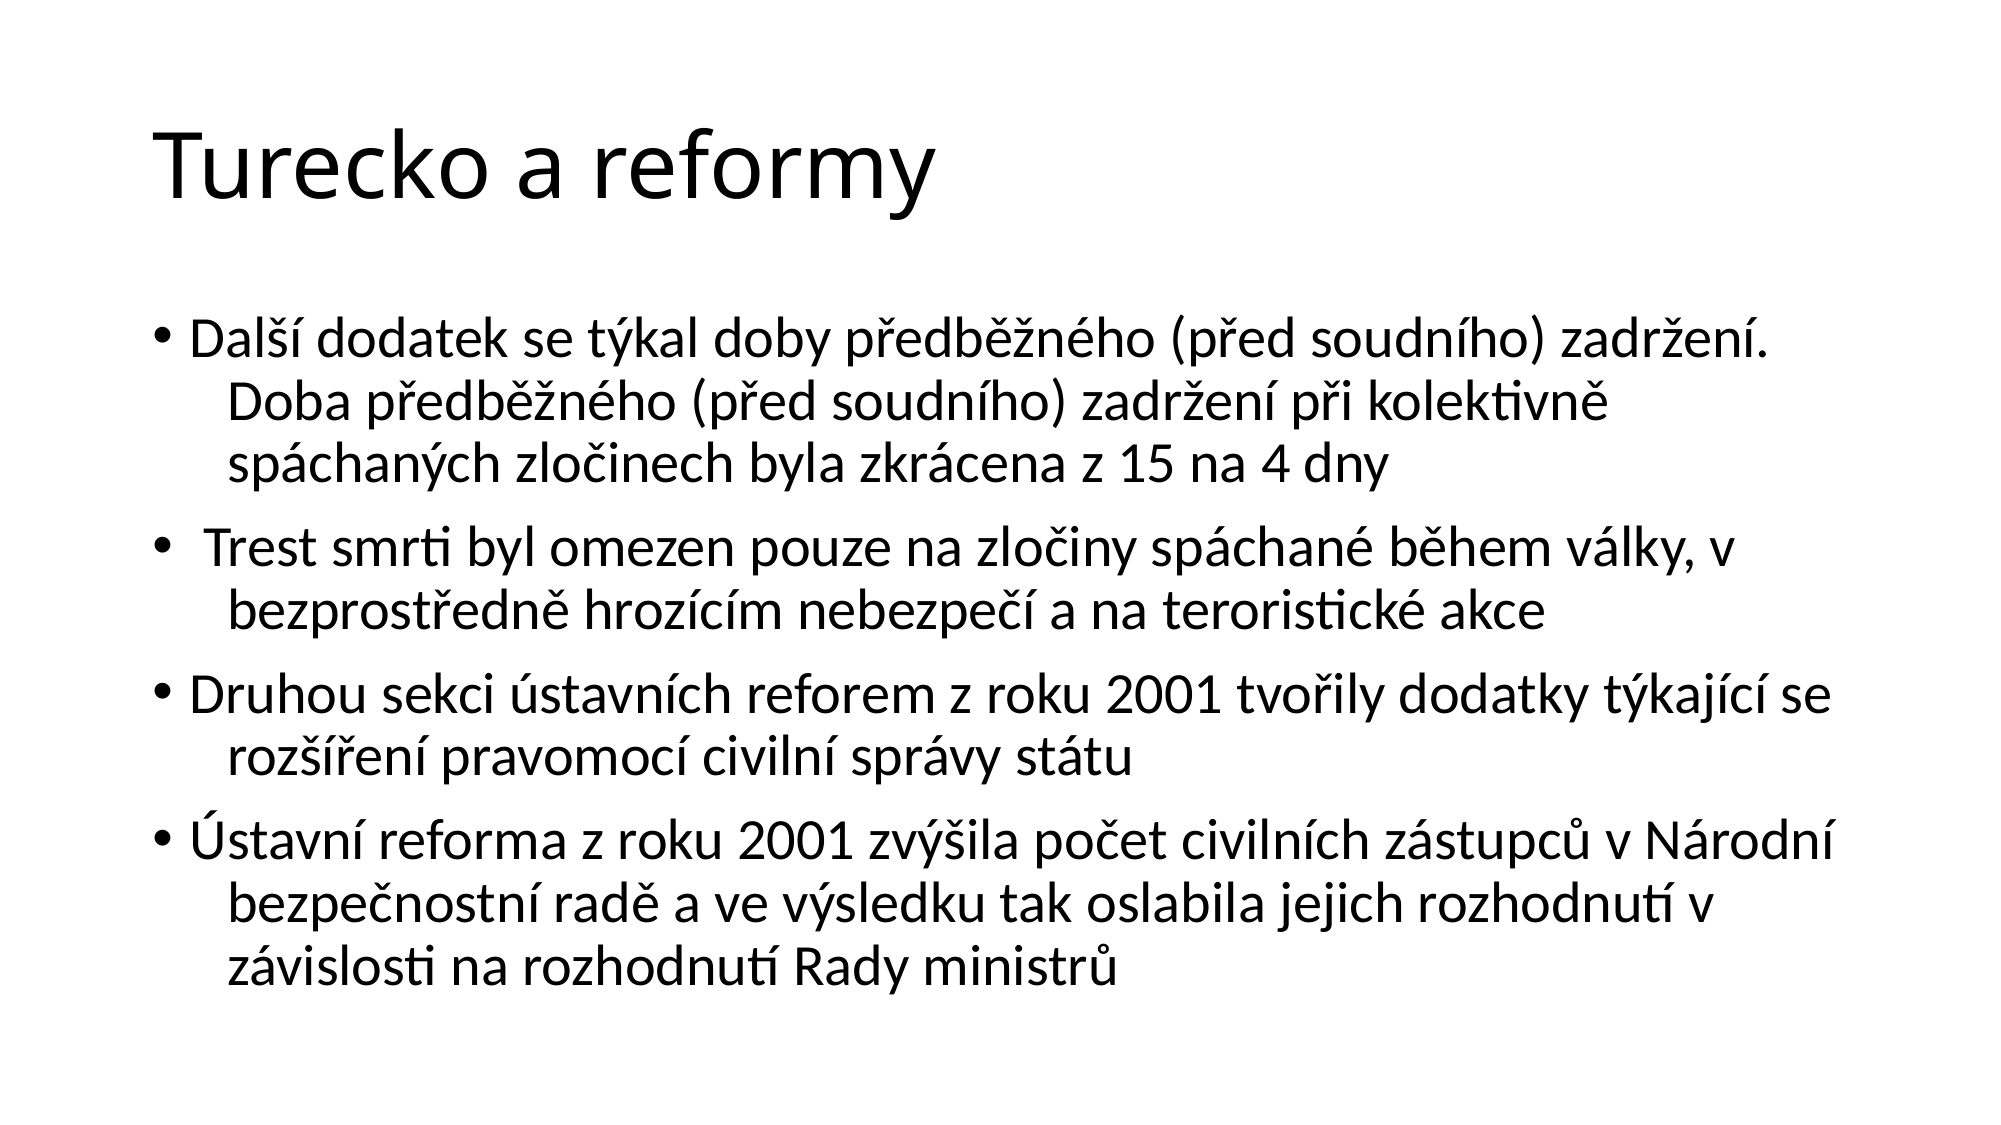

# Turecko a reformy
Další dodatek se týkal doby předběžného (před soudního) zadržení. Doba předběžného (před soudního) zadržení při kolektivně spáchaných zločinech byla zkrácena z 15 na 4 dny
 Trest smrti byl omezen pouze na zločiny spáchané během války, v bezprostředně hrozícím nebezpečí a na teroristické akce
Druhou sekci ústavních reforem z roku 2001 tvořily dodatky týkající se rozšíření pravomocí civilní správy státu
Ústavní reforma z roku 2001 zvýšila počet civilních zástupců v Národní bezpečnostní radě a ve výsledku tak oslabila jejich rozhodnutí v závislosti na rozhodnutí Rady ministrů